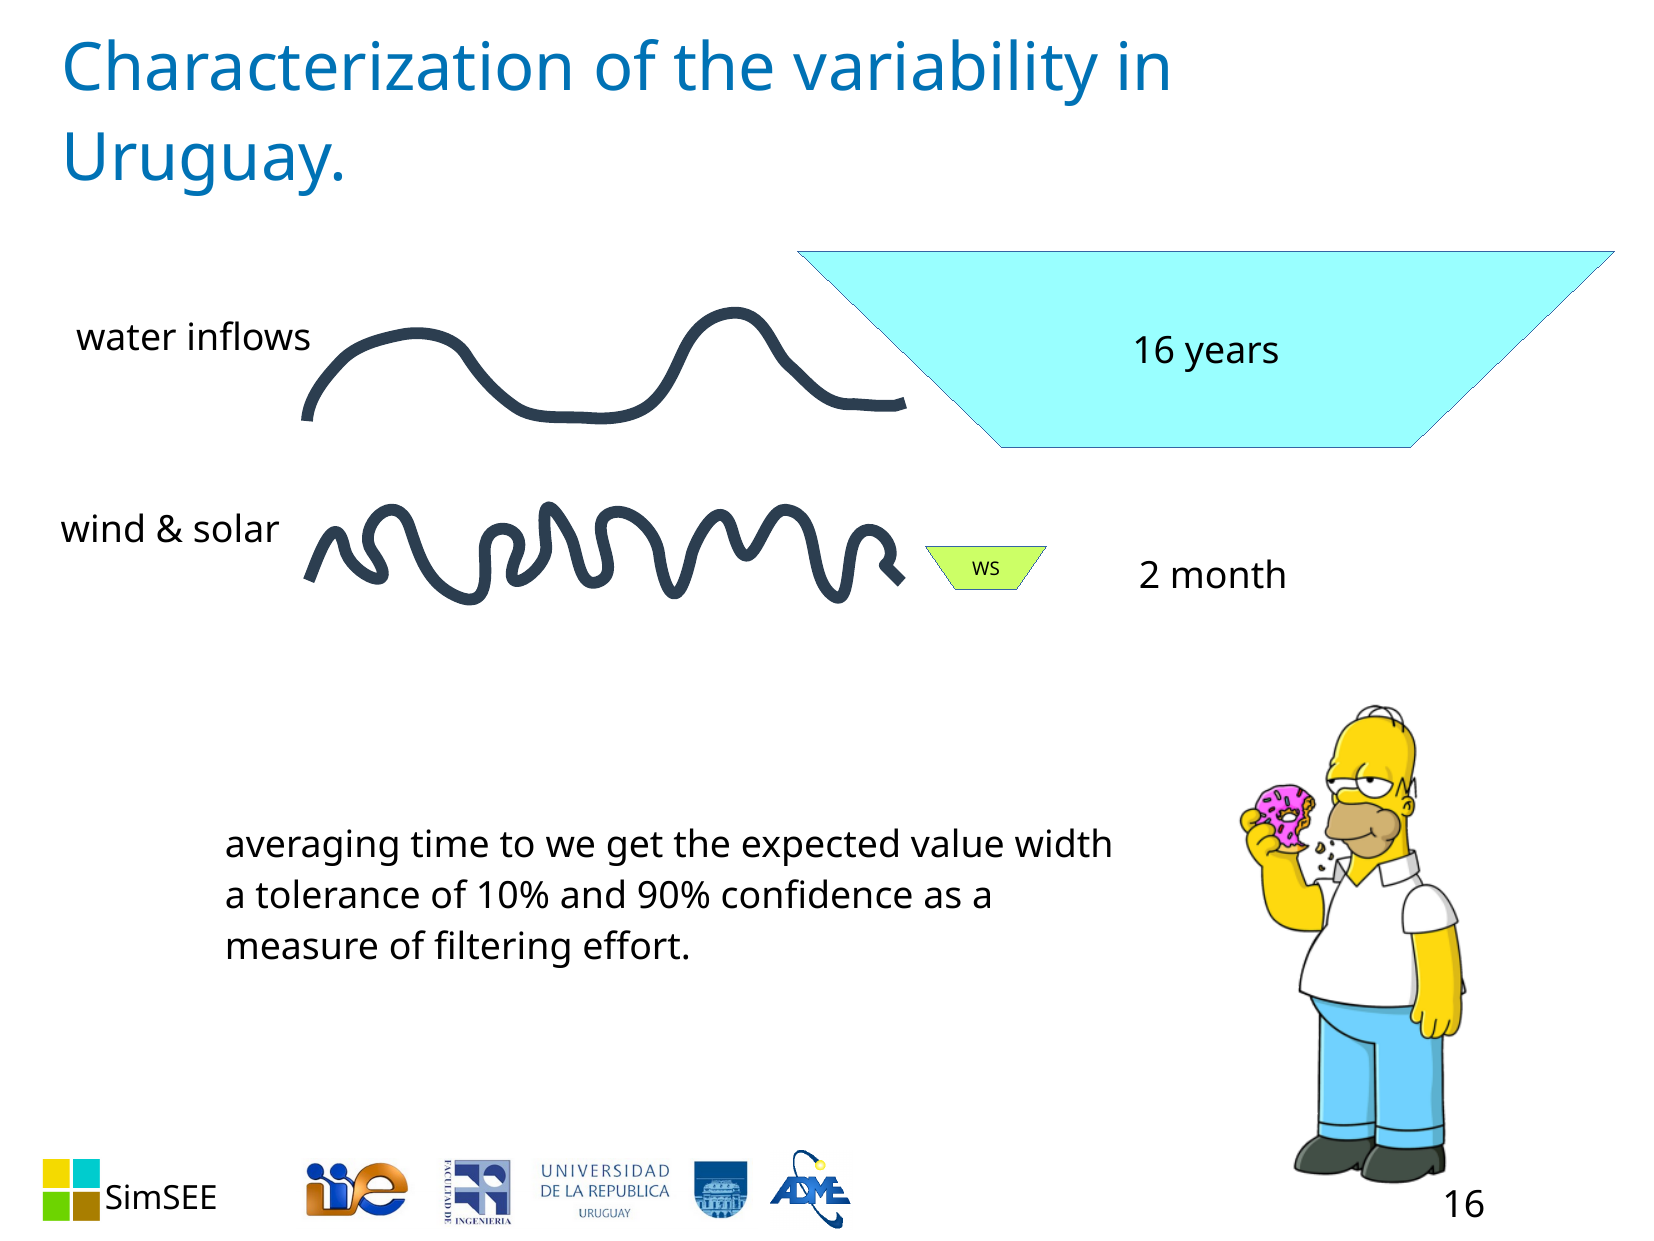

# Characterization of the variability in Uruguay.
16 years
water inflows
wind & solar
2 month
WS
averaging time to we get the expected value width a tolerance of 10% and 90% confidence as a measure of filtering effort.